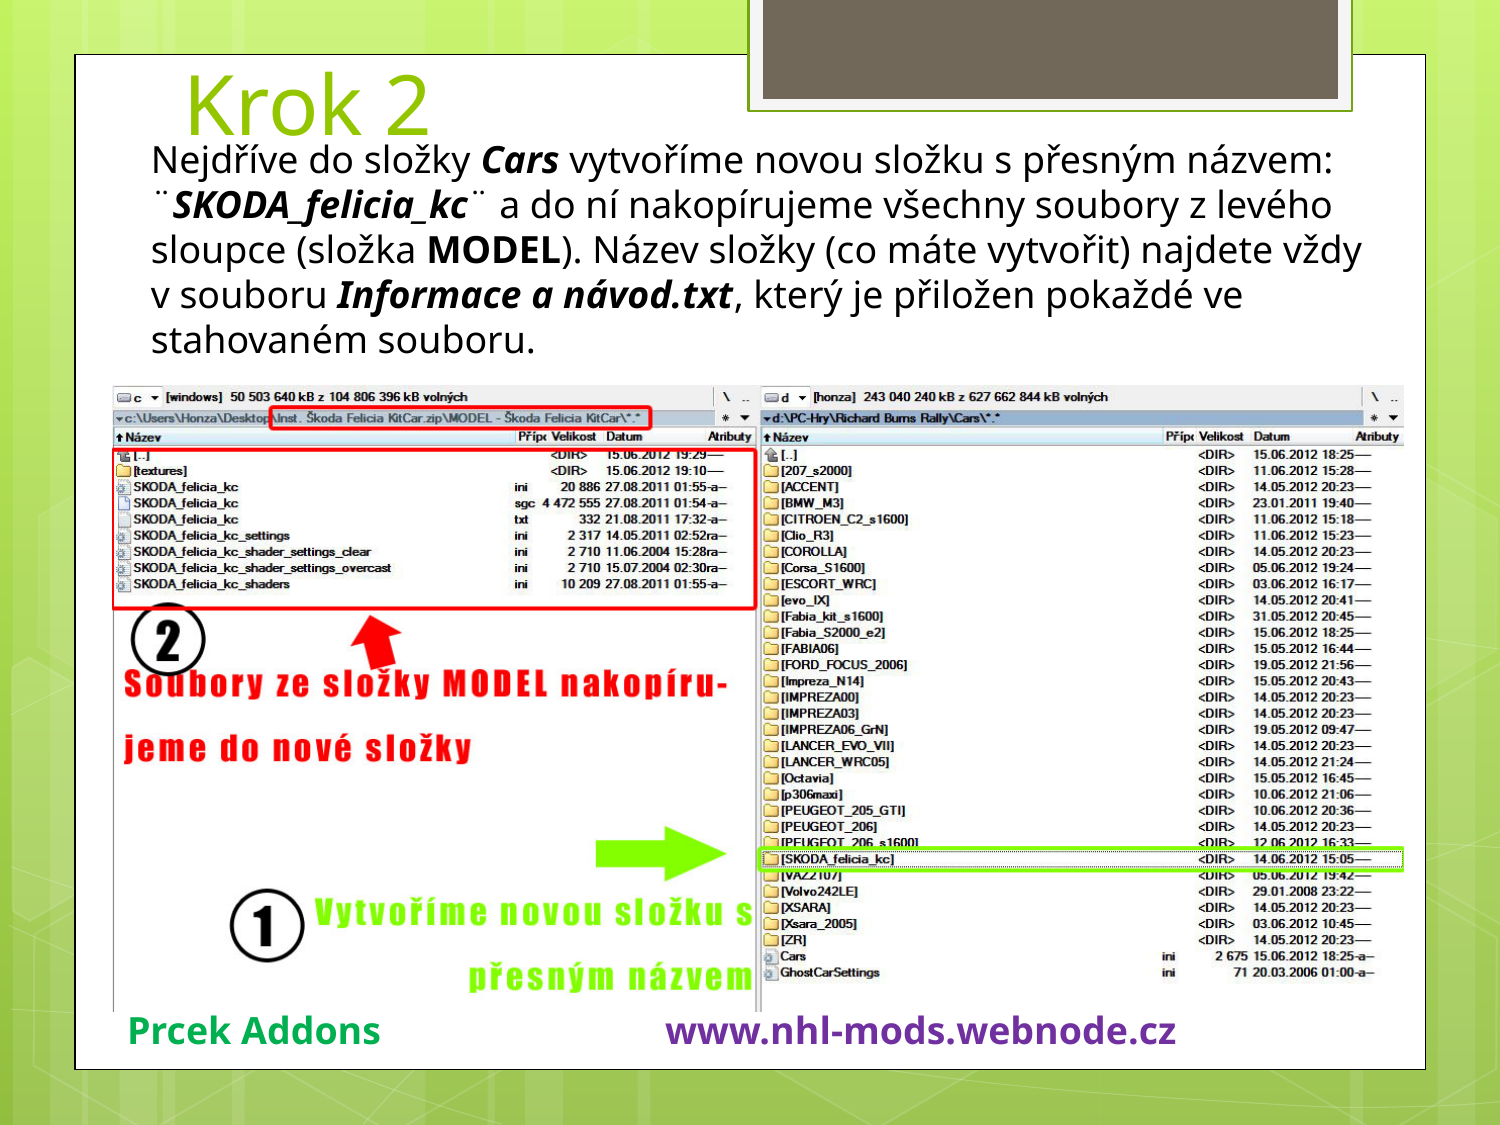

# Krok 2
Nejdříve do složky Cars vytvoříme novou složku s přesným názvem: ¨SKODA_felicia_kc¨ a do ní nakopírujeme všechny soubory z levého sloupce (složka MODEL). Název složky (co máte vytvořit) najdete vždy v souboru Informace a návod.txt, který je přiložen pokaždé ve stahovaném souboru.
Prcek Addons 			 www.nhl-mods.webnode.cz